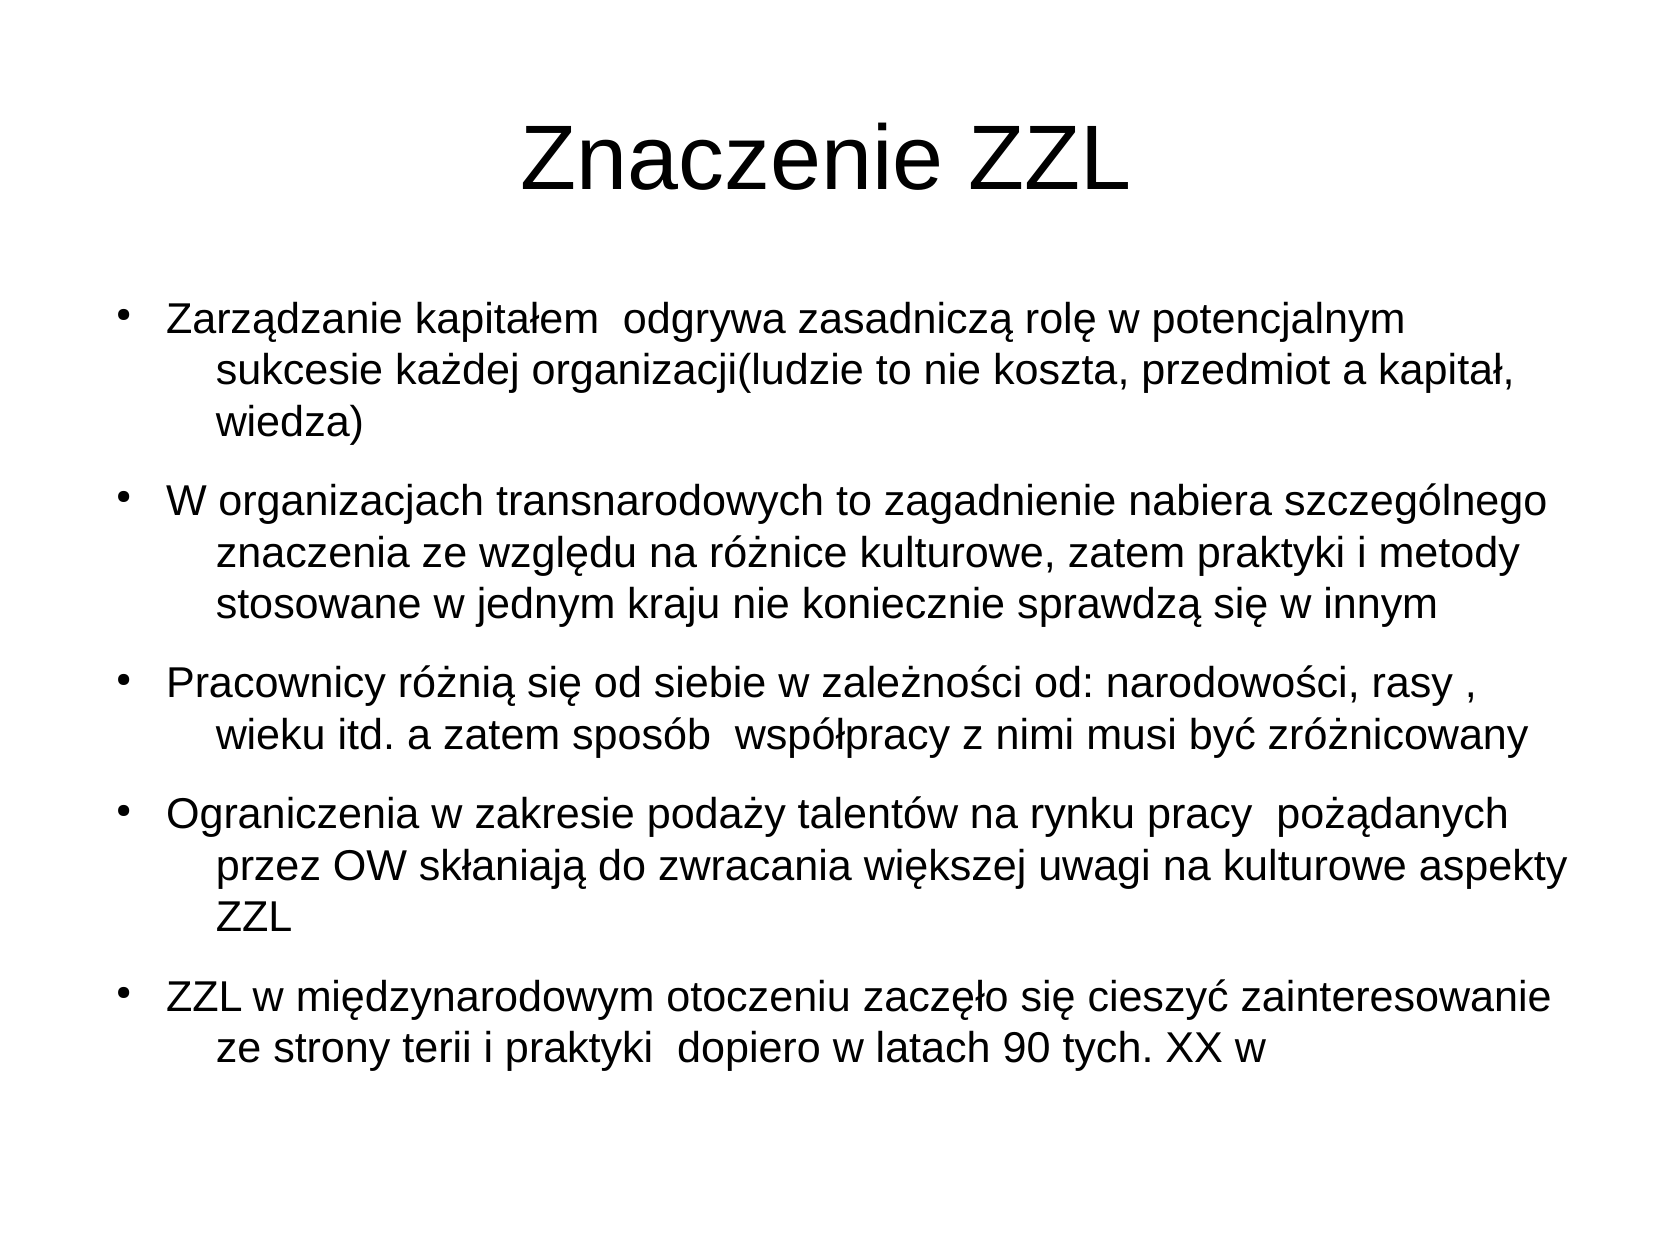

# Znaczenie ZZL
Zarządzanie kapitałem odgrywa zasadniczą rolę w potencjalnym sukcesie każdej organizacji(ludzie to nie koszta, przedmiot a kapitał, wiedza)
W organizacjach transnarodowych to zagadnienie nabiera szczególnego znaczenia ze względu na różnice kulturowe, zatem praktyki i metody stosowane w jednym kraju nie koniecznie sprawdzą się w innym
Pracownicy różnią się od siebie w zależności od: narodowości, rasy , wieku itd. a zatem sposób współpracy z nimi musi być zróżnicowany
Ograniczenia w zakresie podaży talentów na rynku pracy pożądanych przez OW skłaniają do zwracania większej uwagi na kulturowe aspekty ZZL
ZZL w międzynarodowym otoczeniu zaczęło się cieszyć zainteresowanie ze strony terii i praktyki dopiero w latach 90 tych. XX w